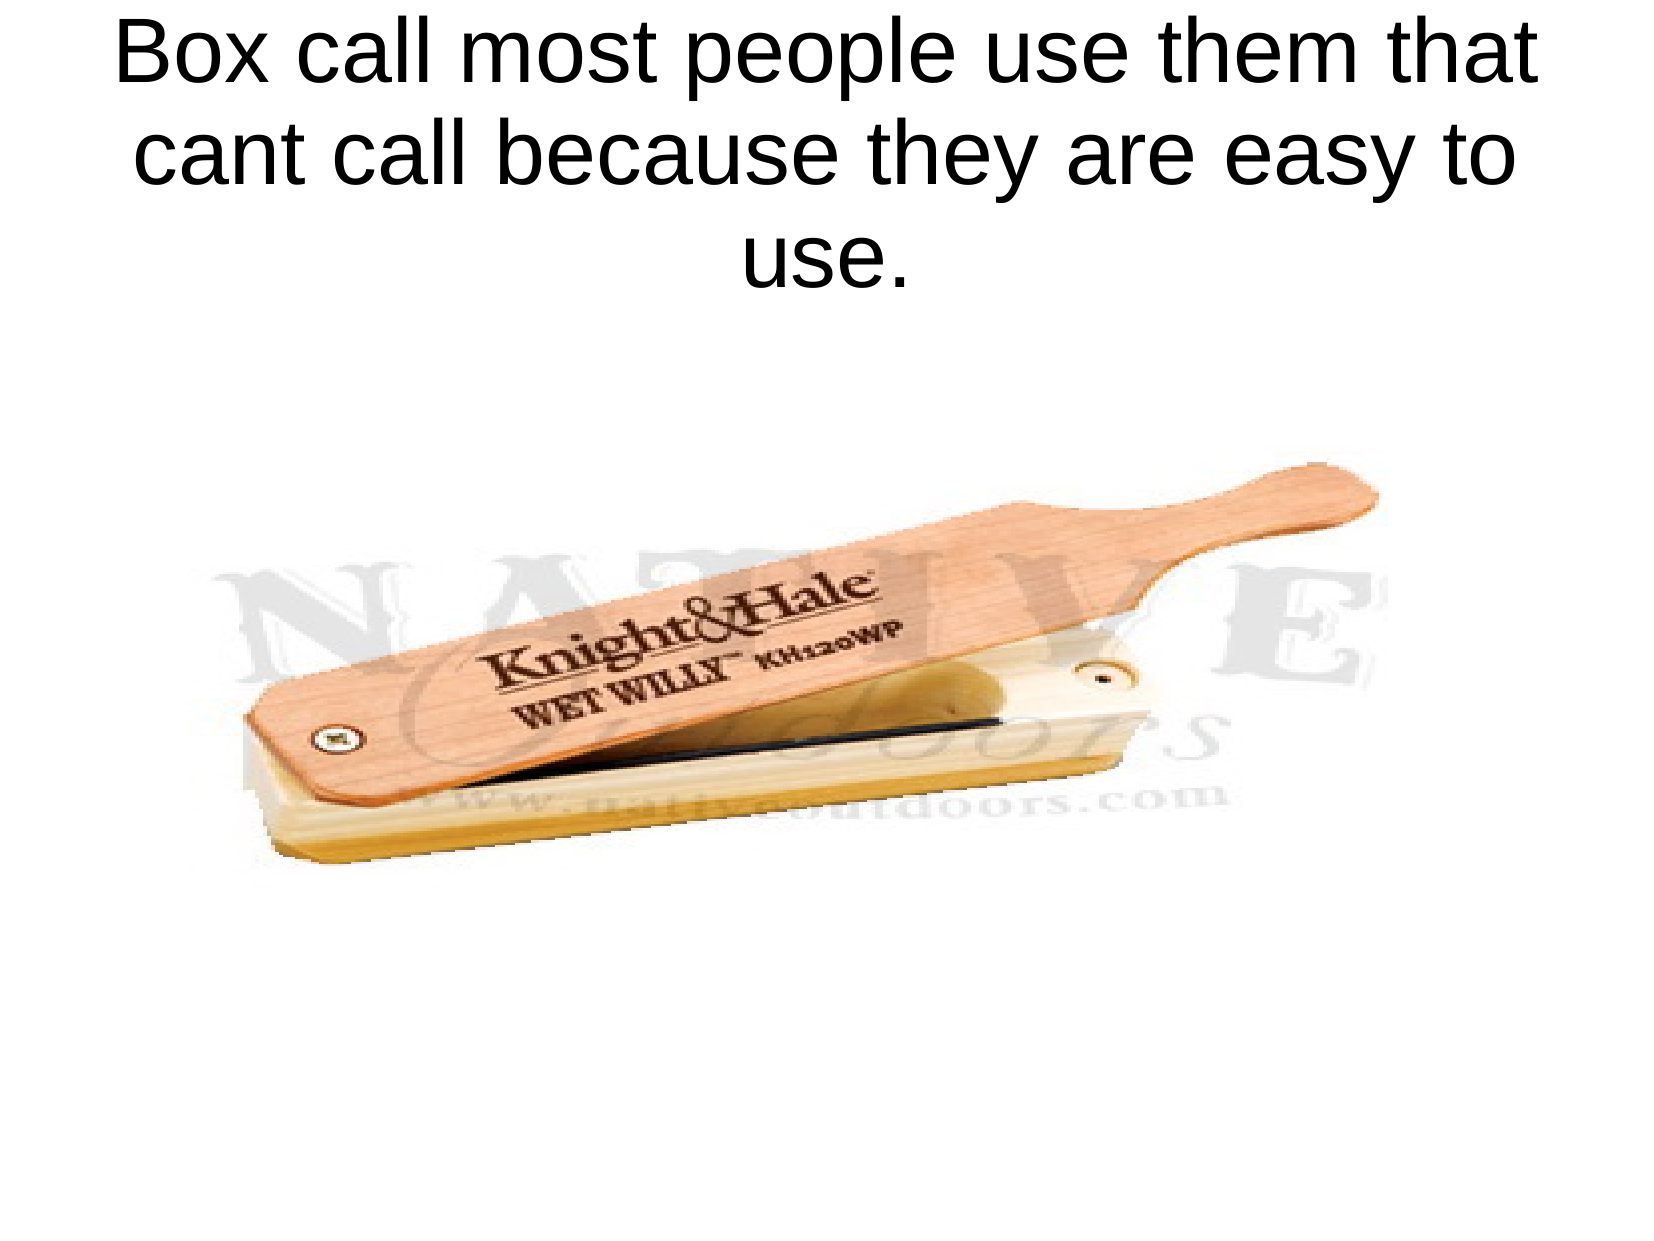

# Box call most people use them that cant call because they are easy to use.